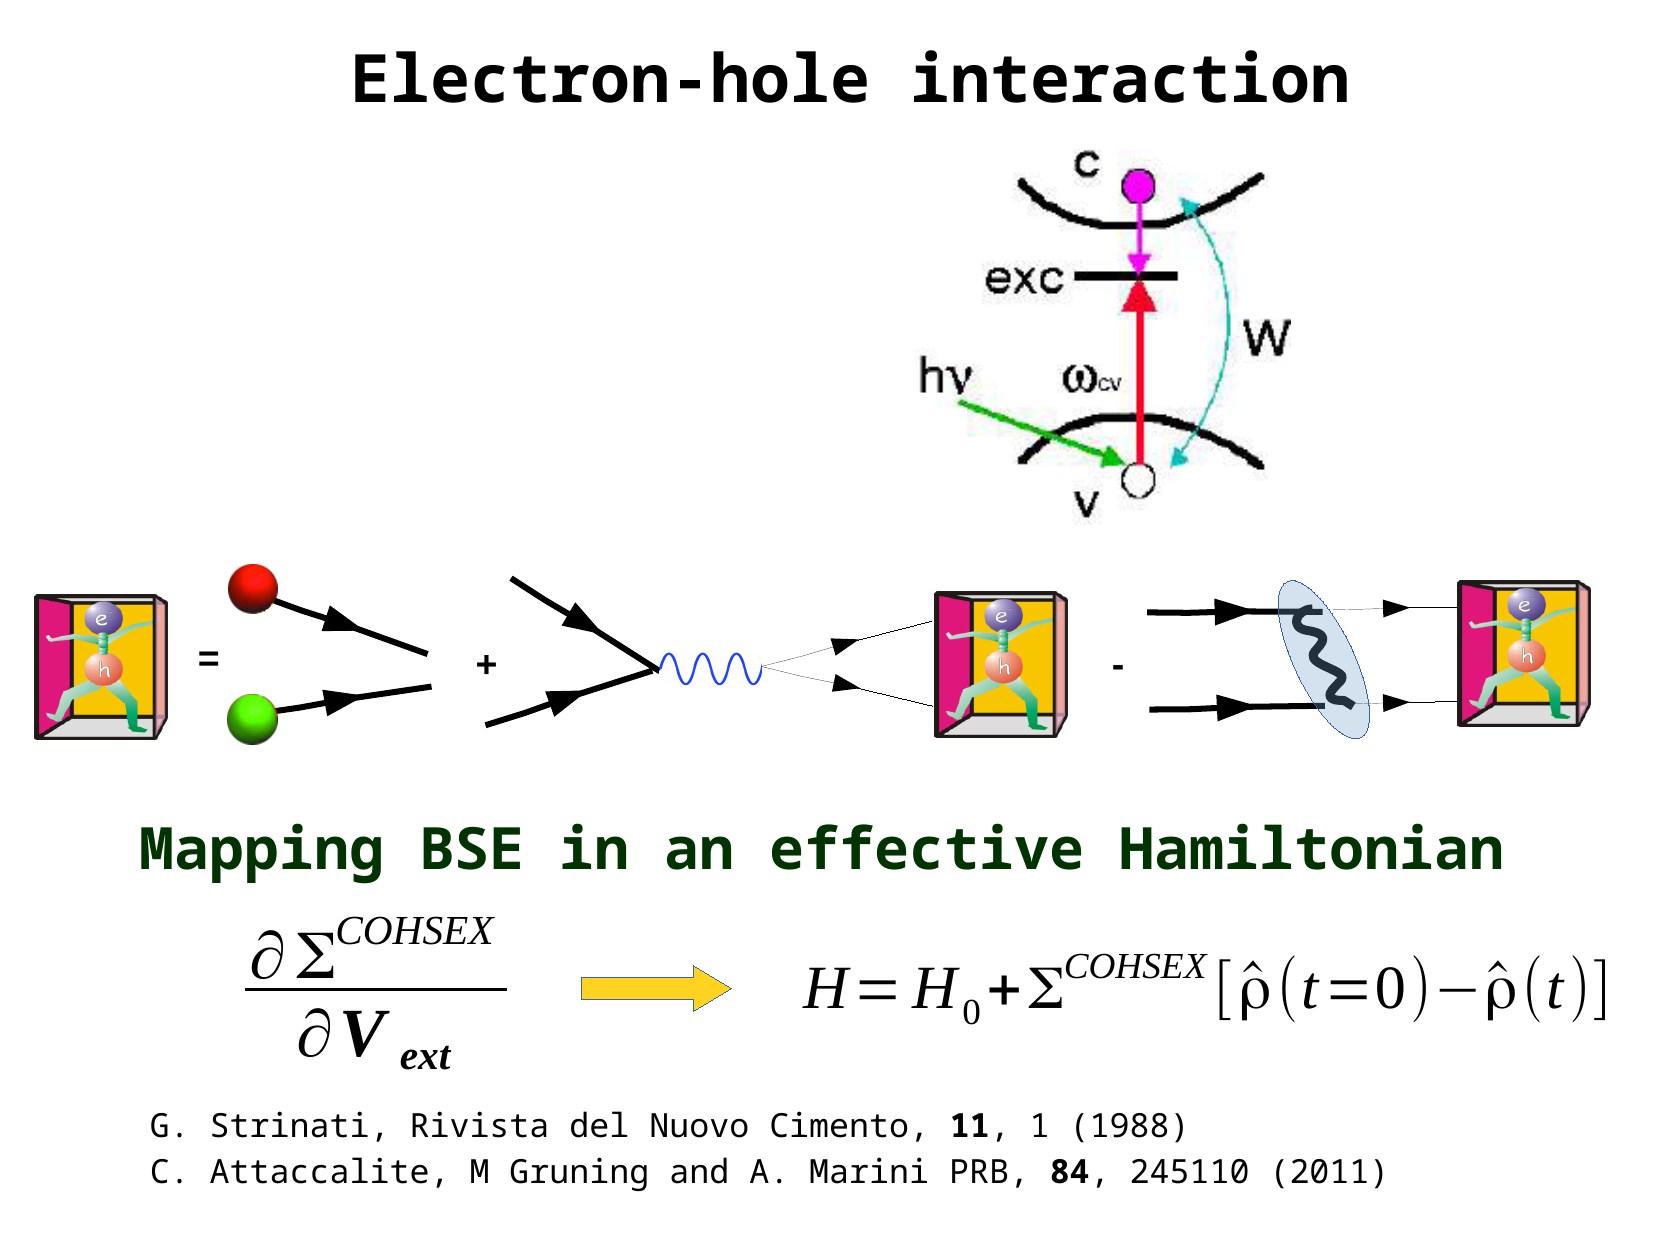

# Electron-hole interaction
=
+
-
Mapping BSE in an effective Hamiltonian
G. Strinati, Rivista del Nuovo Cimento, 11, 1 (1988)
C. Attaccalite, M Gruning and A. Marini PRB, 84, 245110 (2011)